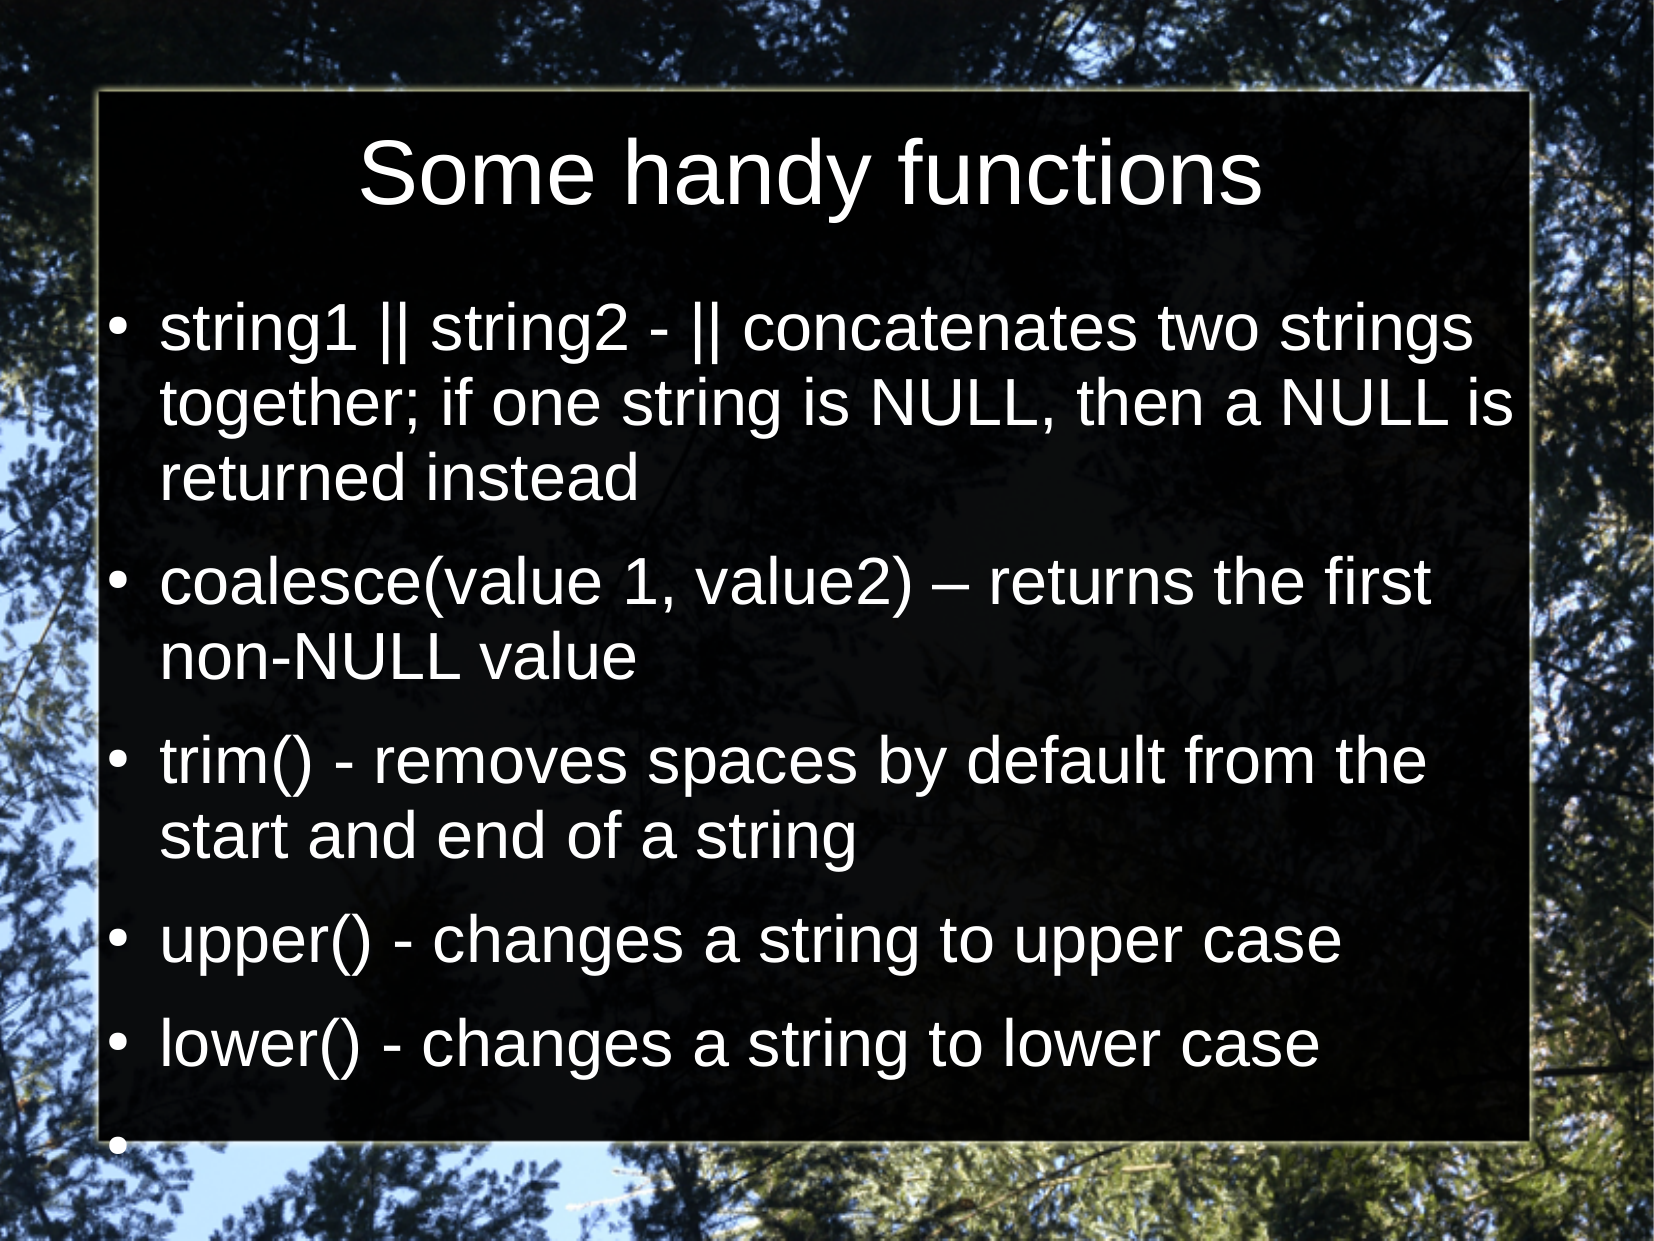

# Some handy functions
string1 || string2 - || concatenates two strings together; if one string is NULL, then a NULL is returned instead
coalesce(value 1, value2) – returns the first non-NULL value
trim() - removes spaces by default from the start and end of a string
upper() - changes a string to upper case
lower() - changes a string to lower case